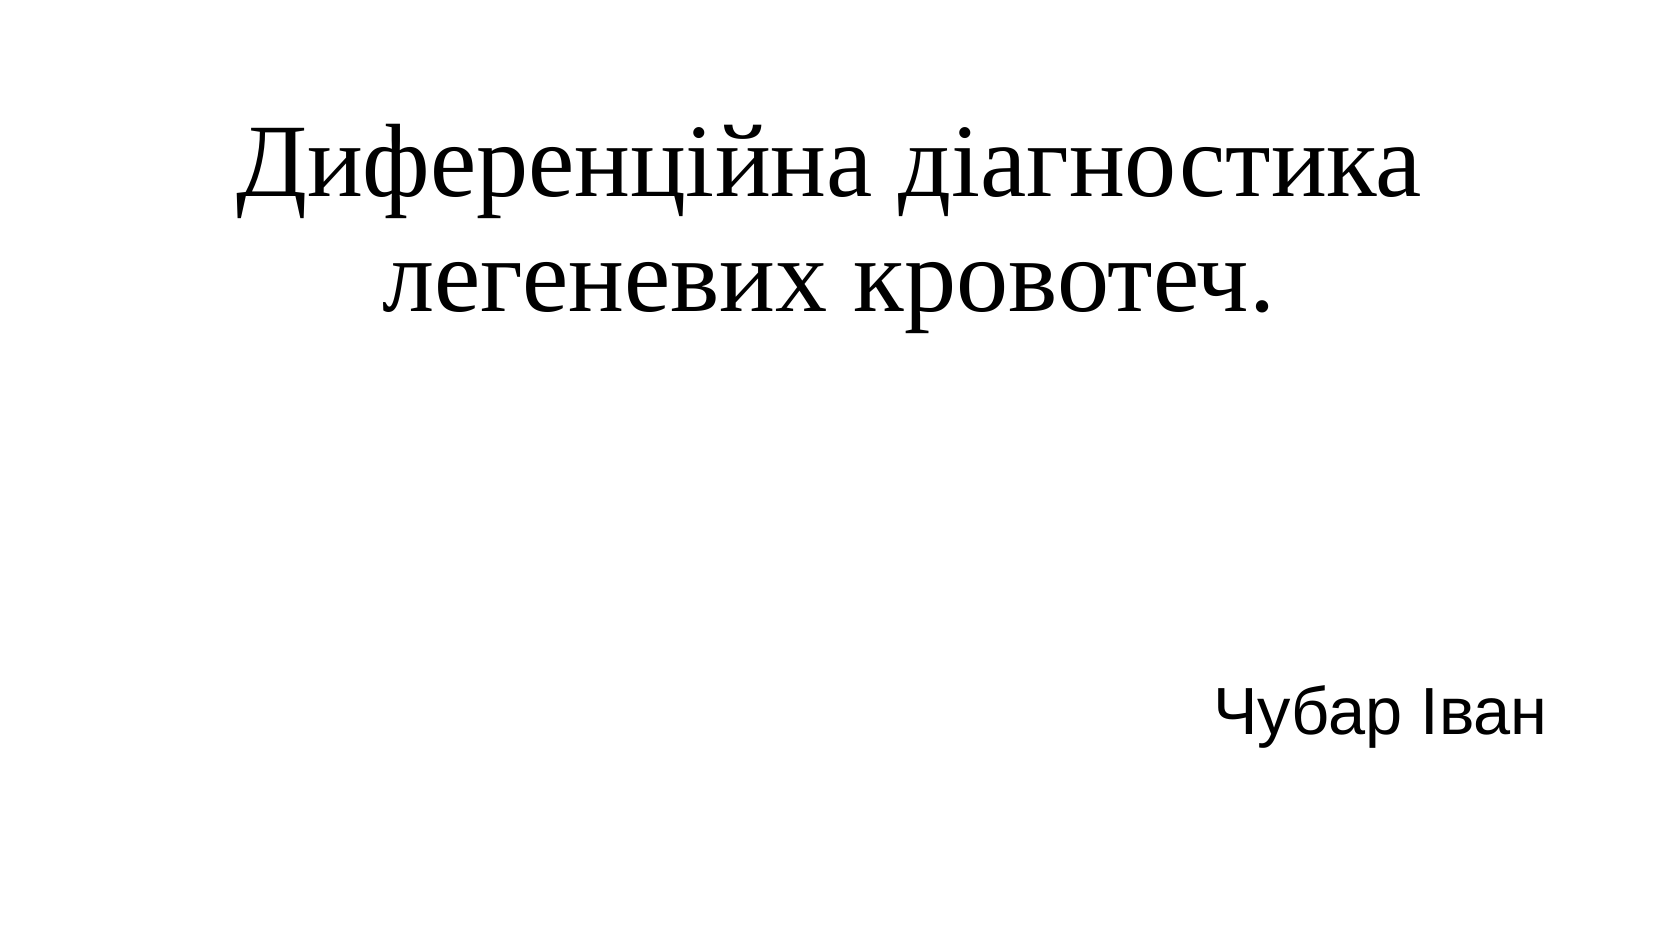

# Диференційна діагностика легеневих кровотеч.
															Чубар Іван